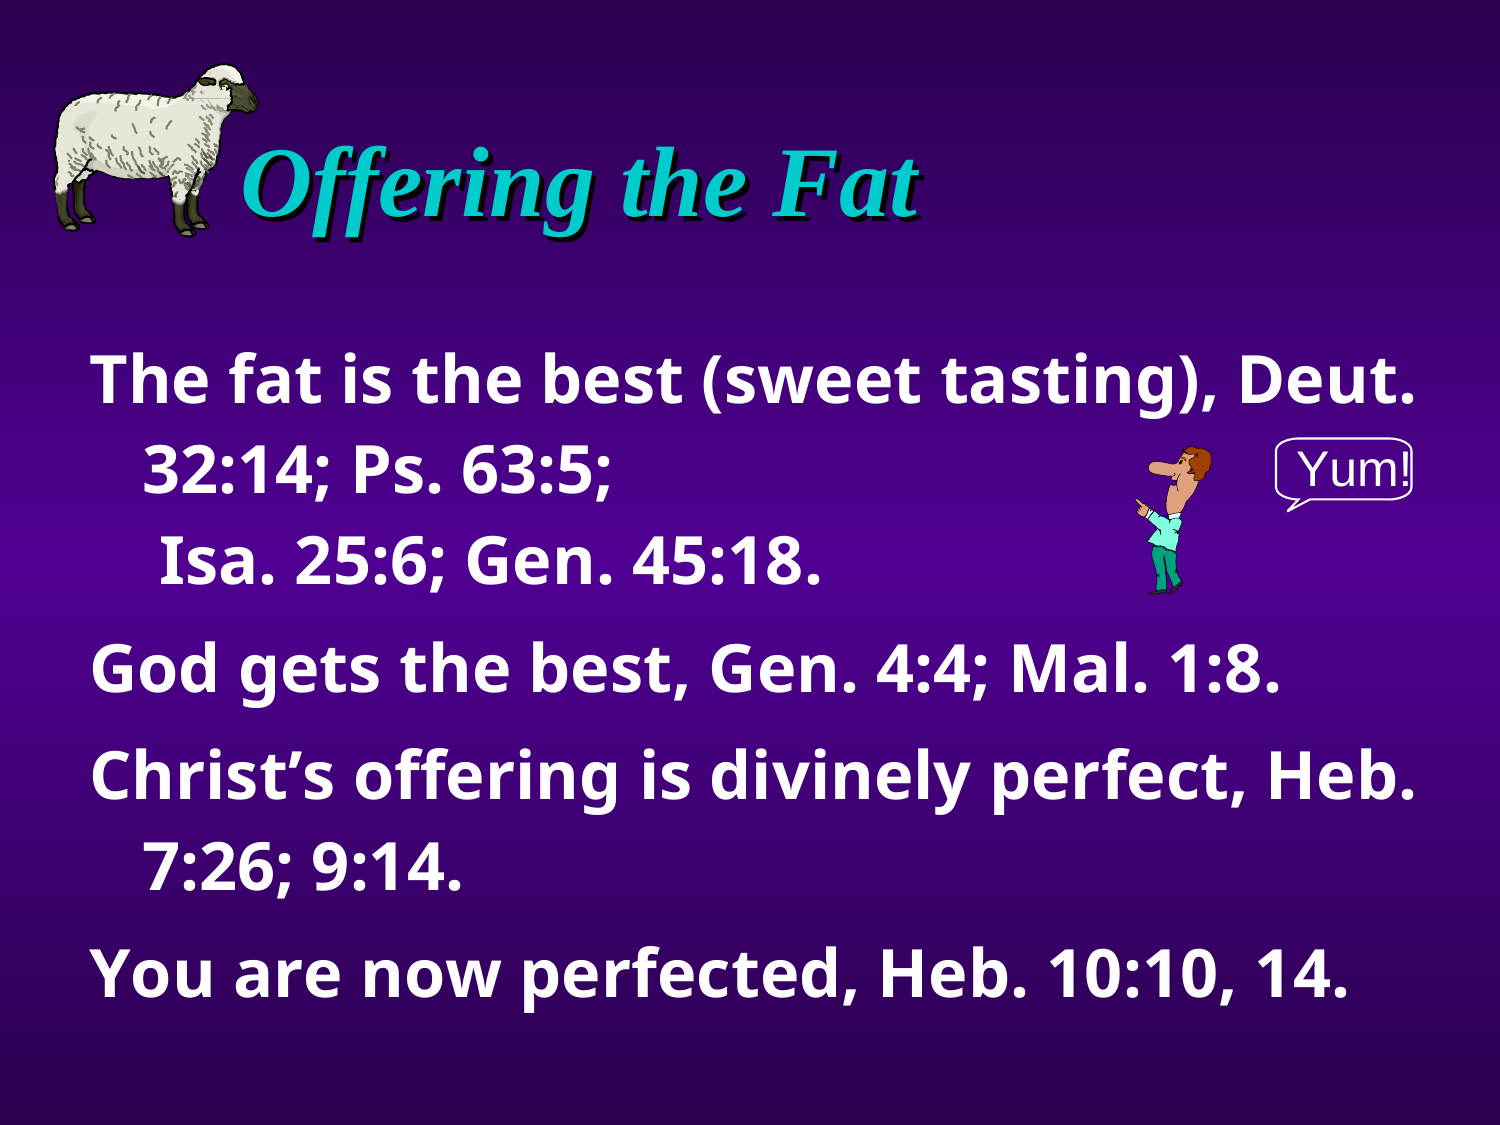

# Offering the Fat
The fat is the best (sweet tasting), Deut. 32:14; Ps. 63:5;
 Isa. 25:6; Gen. 45:18.
God gets the best, Gen. 4:4; Mal. 1:8.
Christ’s offering is divinely perfect, Heb. 7:26; 9:14.
You are now perfected, Heb. 10:10, 14.
Yum!